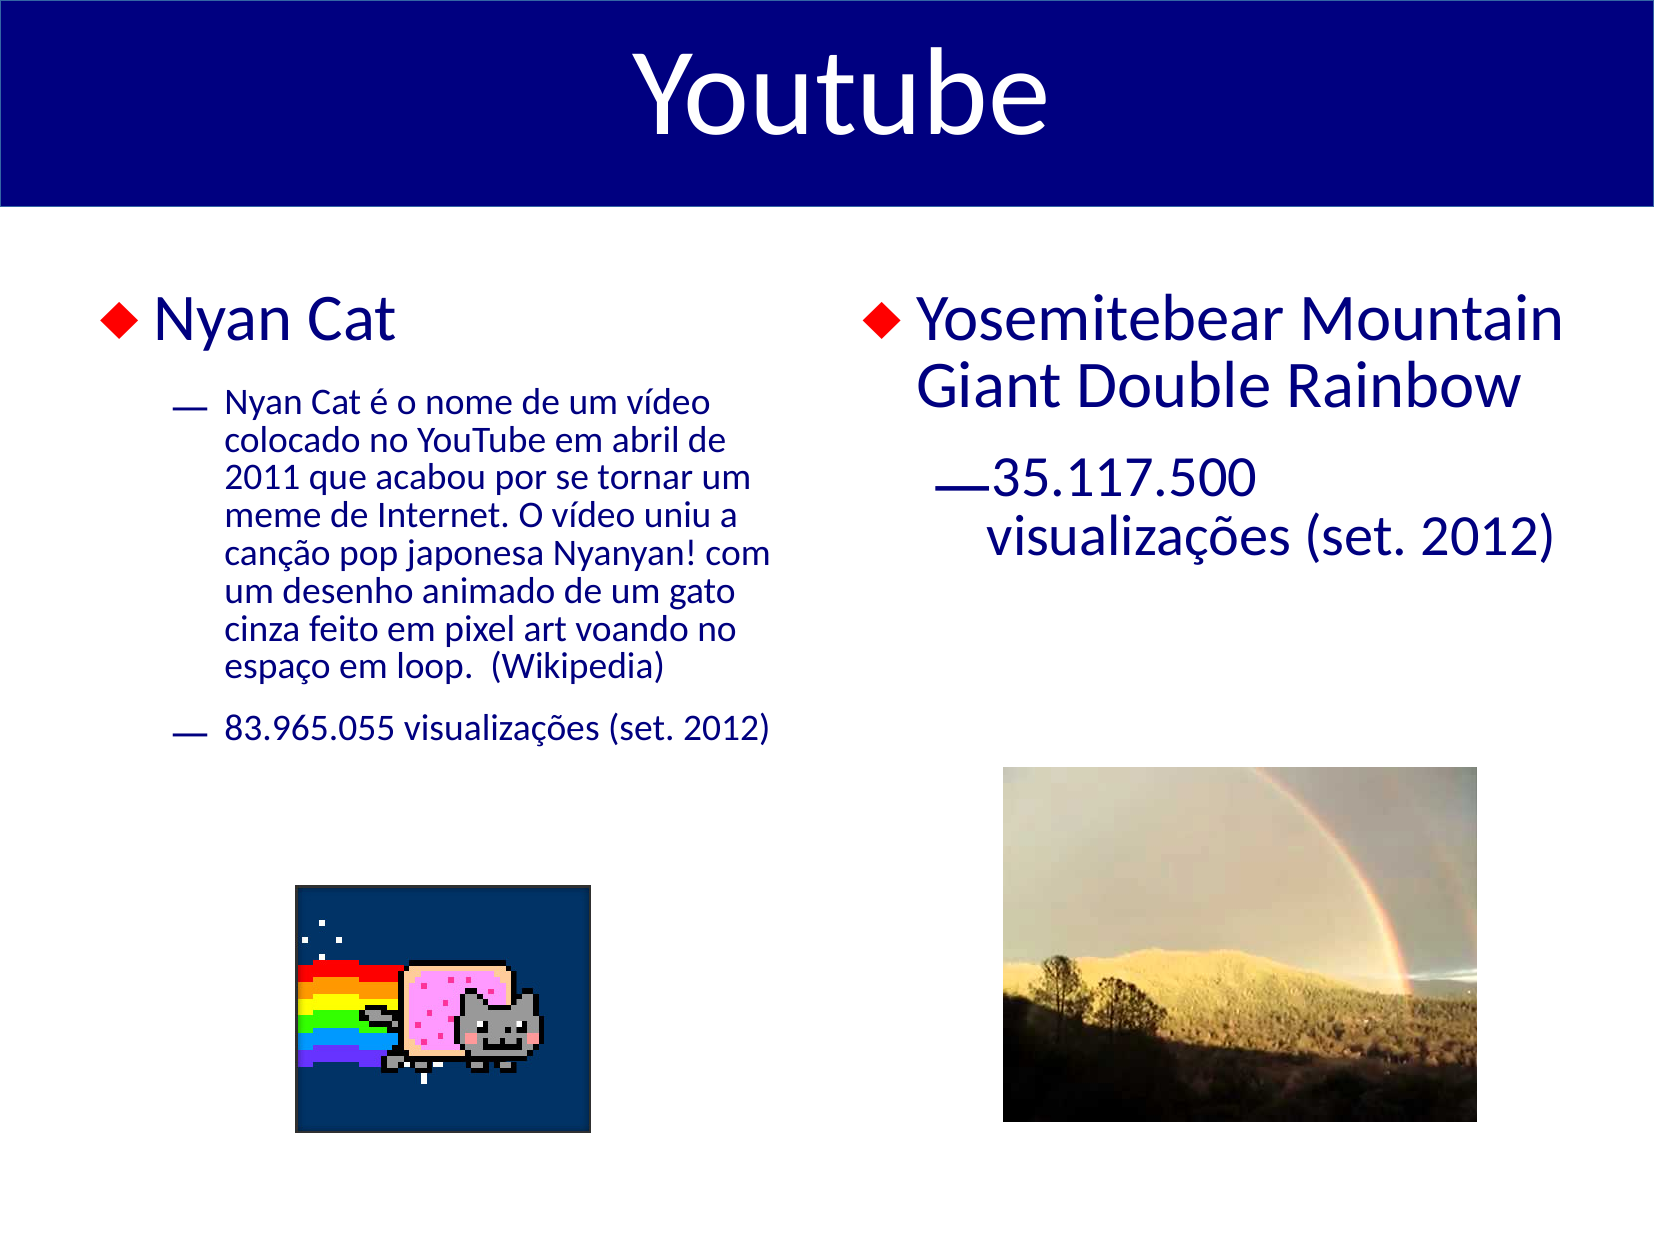

# Youtube
Nyan Cat
Nyan Cat é o nome de um vídeo colocado no YouTube em abril de 2011 que acabou por se tornar um meme de Internet. O vídeo uniu a canção pop japonesa Nyanyan! com um desenho animado de um gato cinza feito em pixel art voando no espaço em loop. (Wikipedia)
83.965.055 visualizações (set. 2012)
Yosemitebear Mountain Giant Double Rainbow
35.117.500 visualizações (set. 2012)